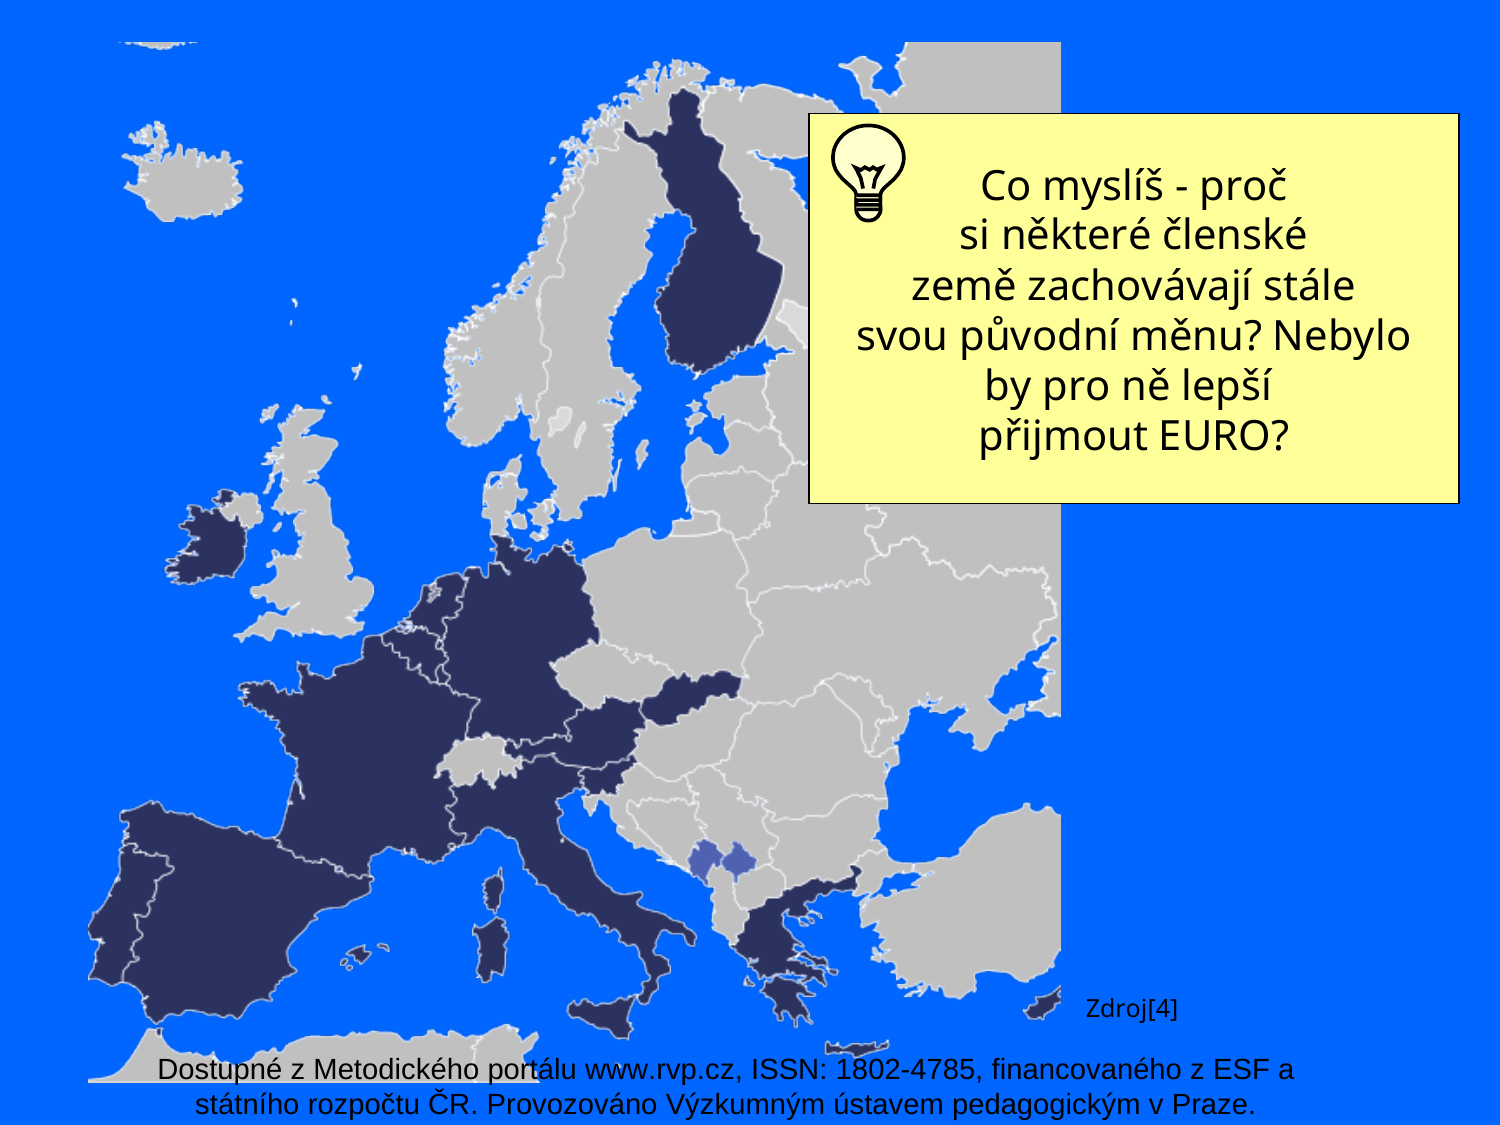

Co myslíš - proč
si některé členské
země zachovávají stále
svou původní měnu? Nebylo
by pro ně lepší
přijmout EURO?
Zdroj[4]
Dostupné z Metodického portálu www.rvp.cz, ISSN: 1802-4785, financovaného z ESF a státního rozpočtu ČR. Provozováno Výzkumným ústavem pedagogickým v Praze.